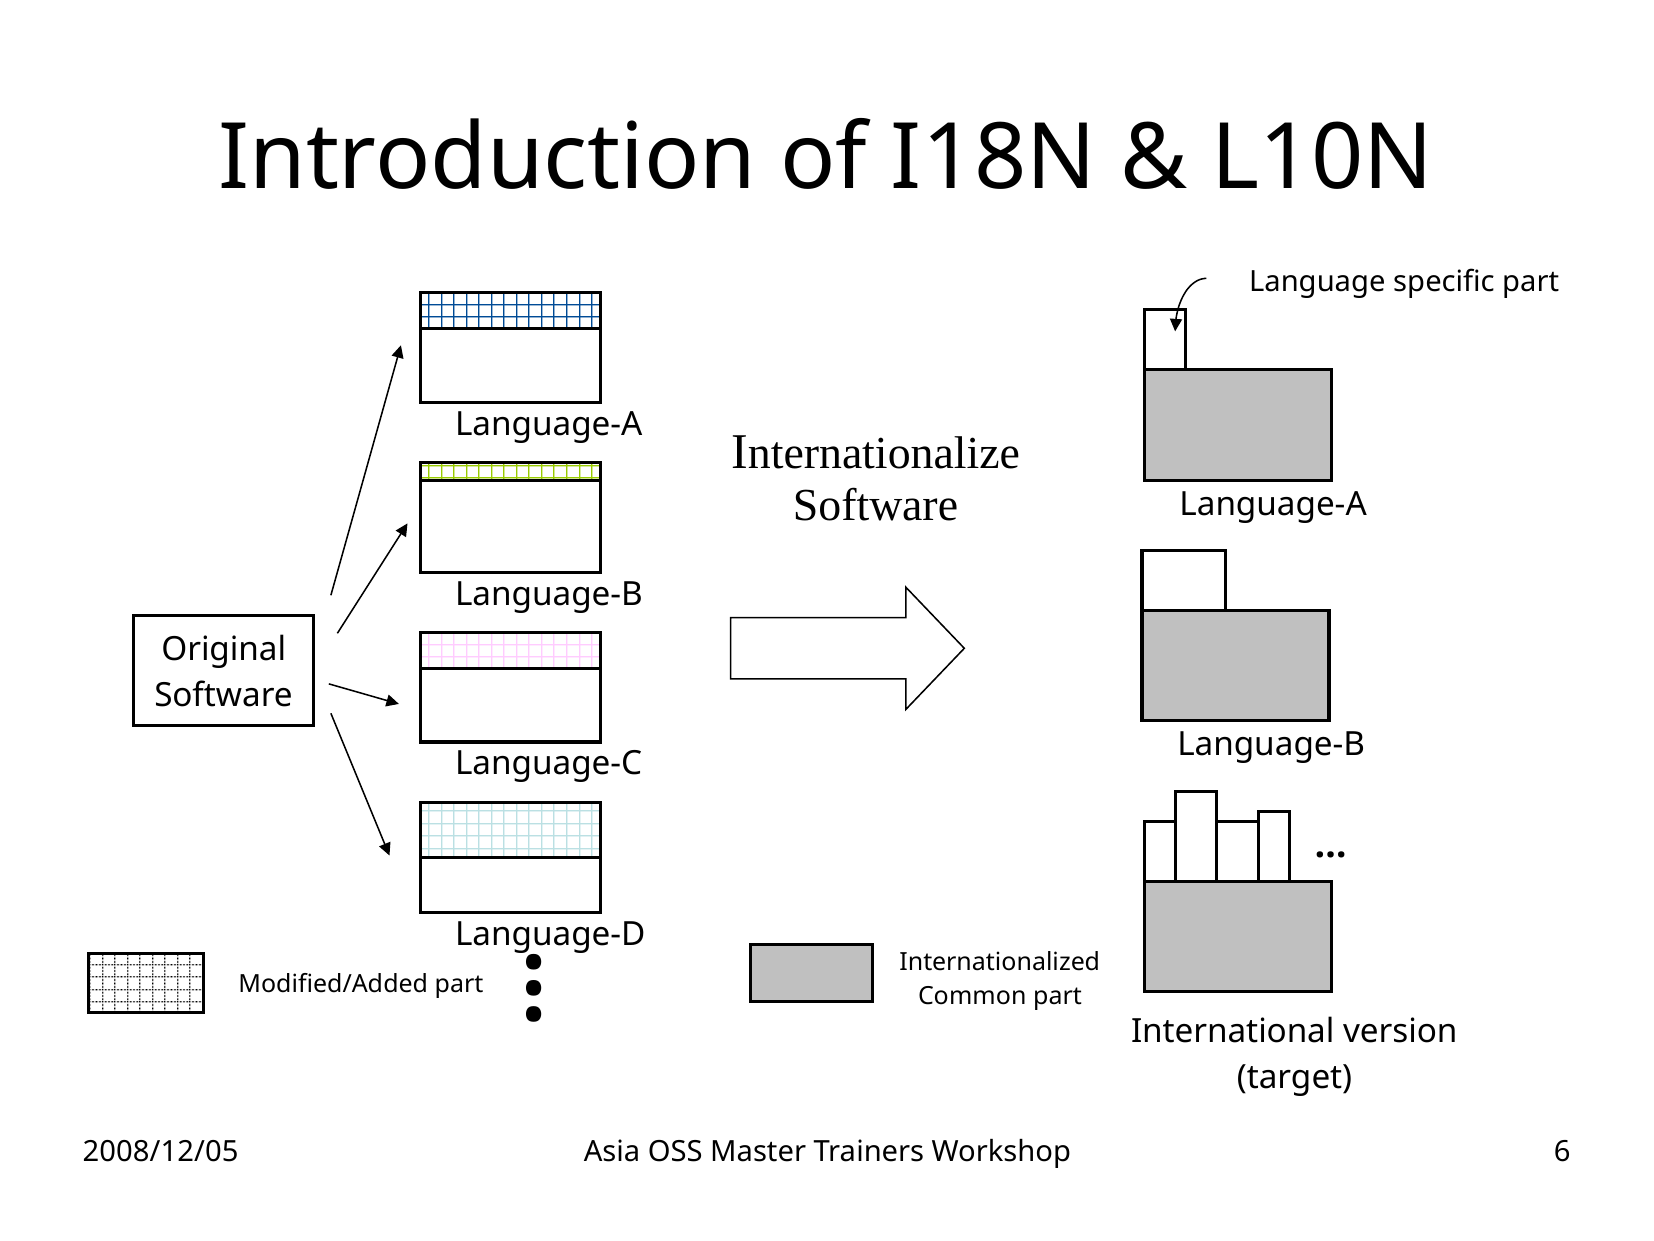

# Introduction of I18N & L10N
Language specific part
Language-A
Language-B
Language-C
Language-D
…
Internationalize Software
Language-A
Original
Software
Language-B
…
Modified/Added part
Internationalized
Common part
International version
(target)
2008/12/05
Asia OSS Master Trainers Workshop
6